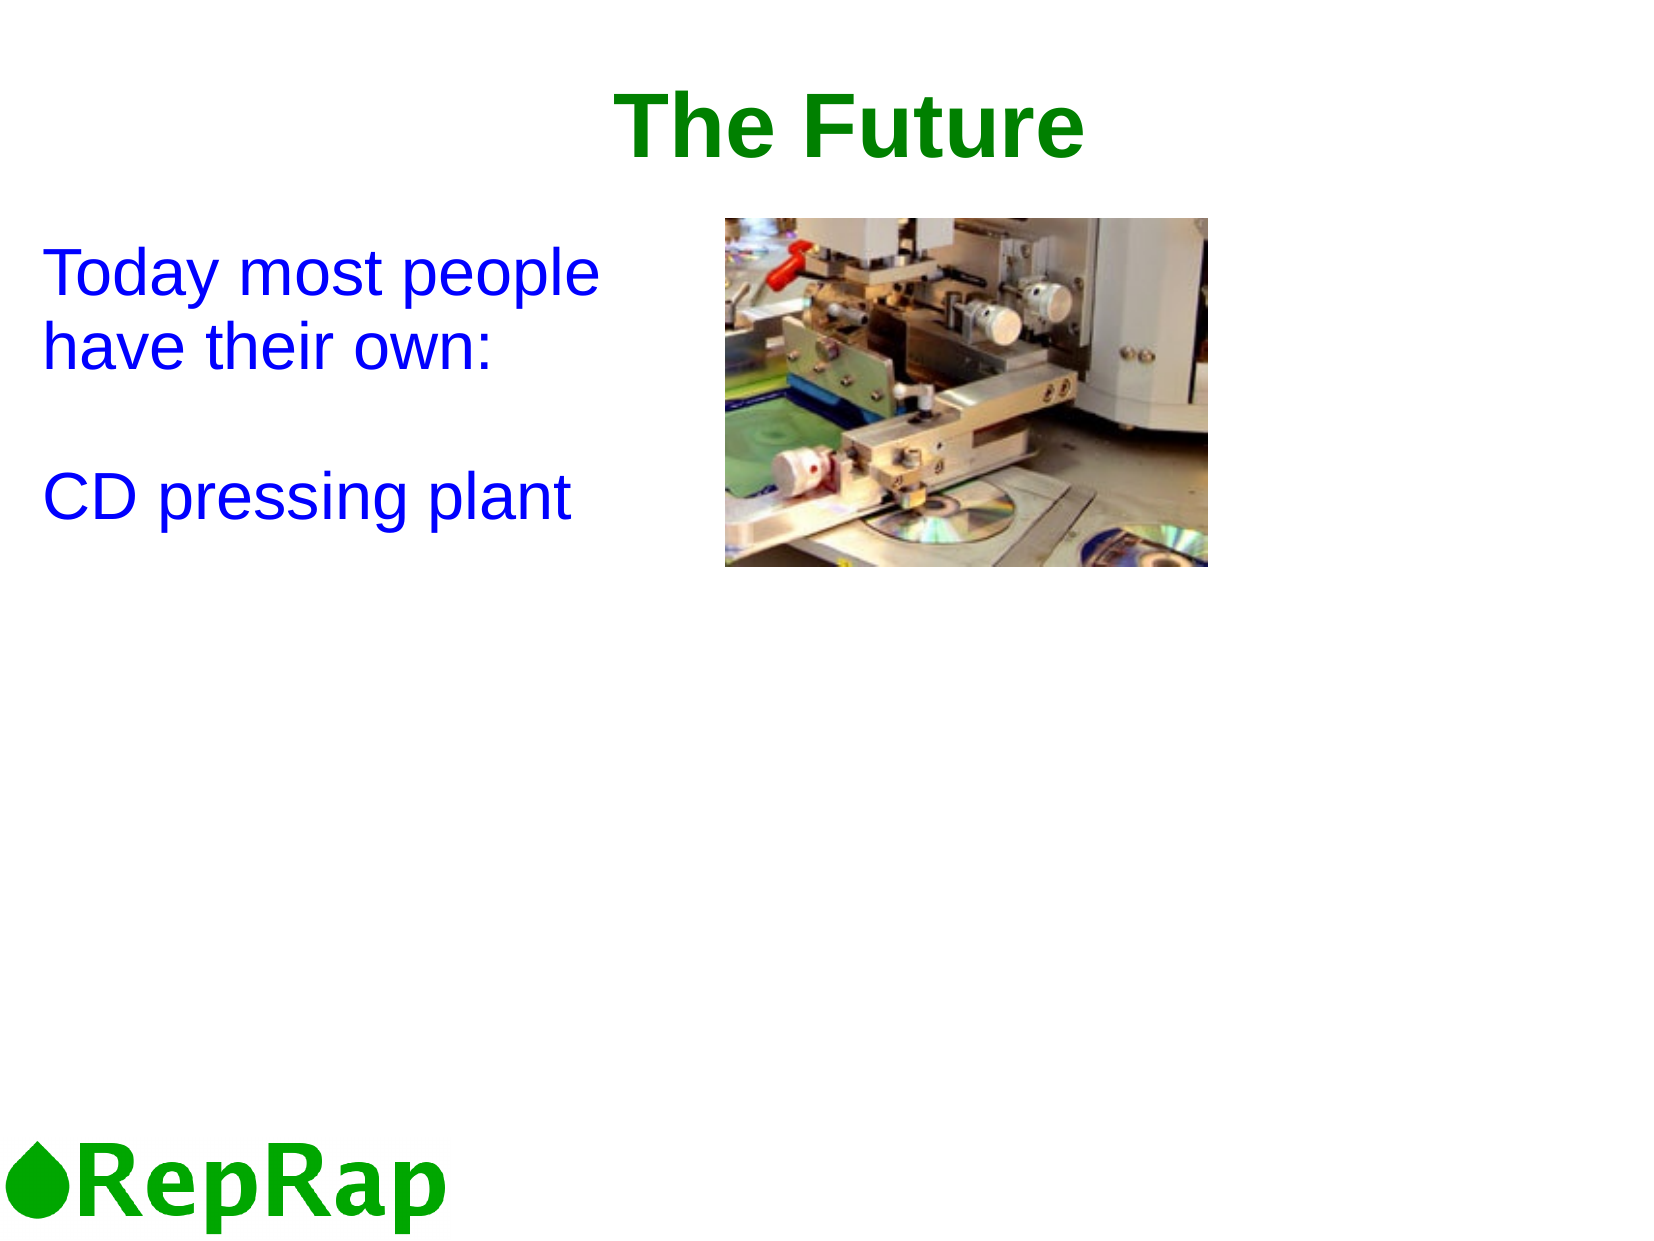

# The Future
Today most people have their own:
CD pressing plant